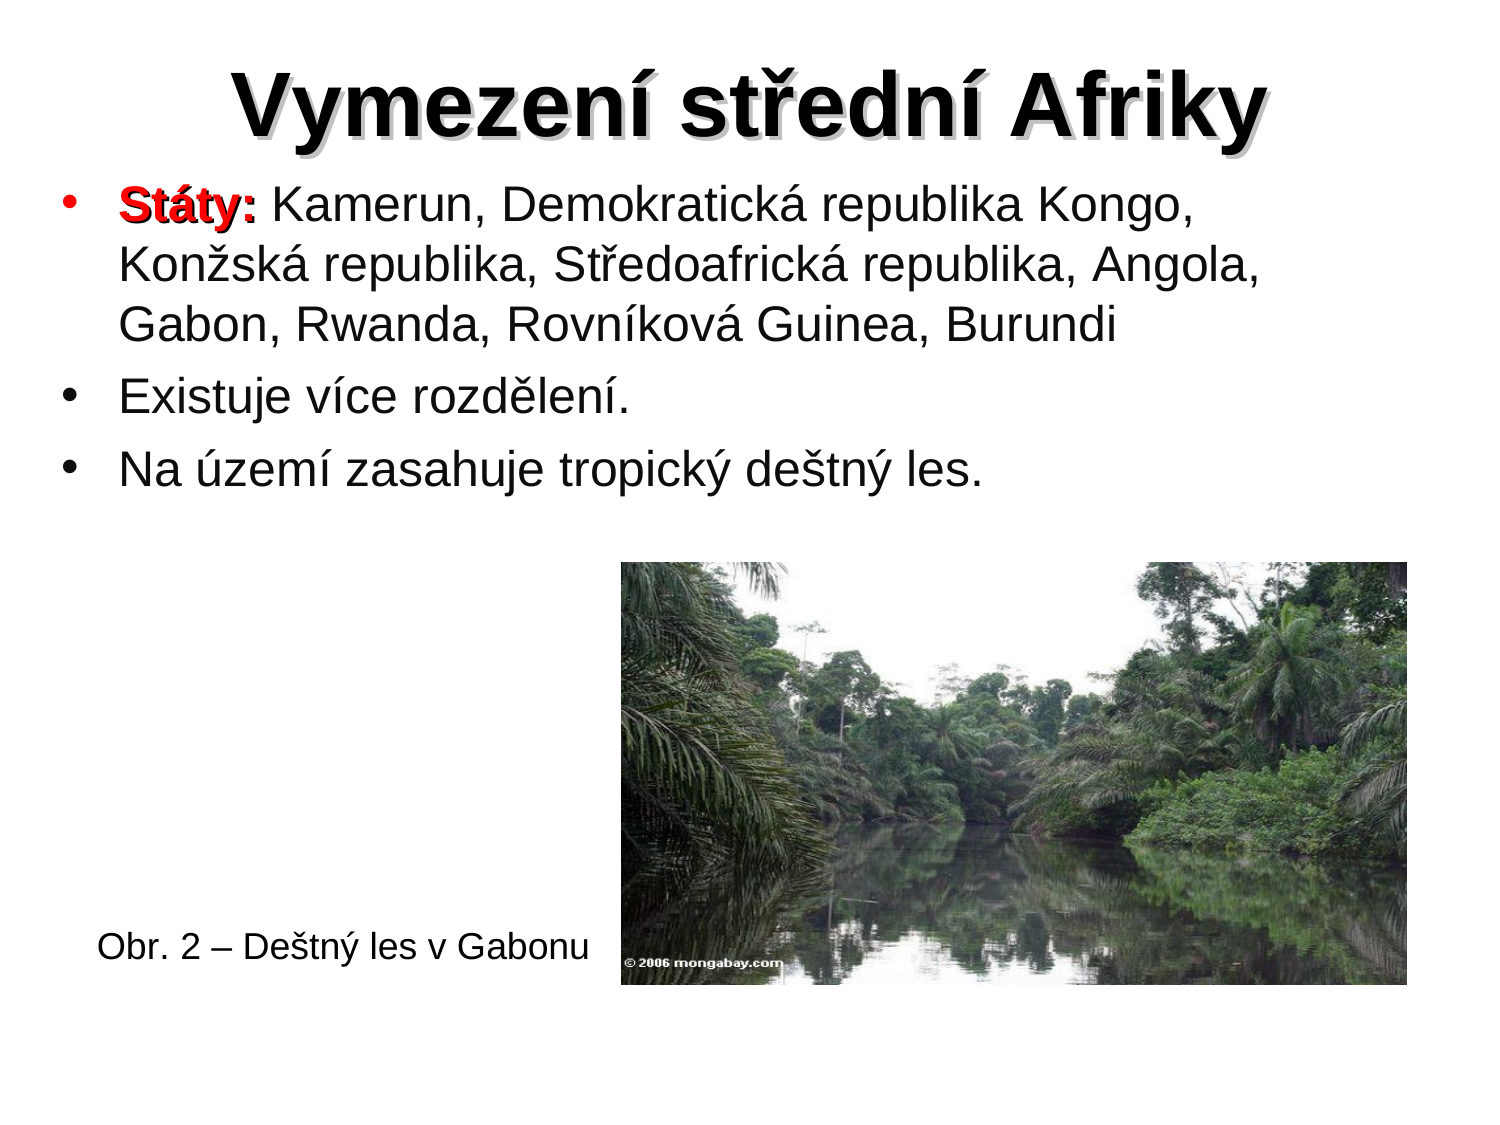

# Vymezení střední Afriky
Státy: Kamerun, Demokratická republika Kongo, Konžská republika, Středoafrická republika, Angola, Gabon, Rwanda, Rovníková Guinea, Burundi
Existuje více rozdělení.
Na území zasahuje tropický deštný les.
Obr. 2 – Deštný les v Gabonu